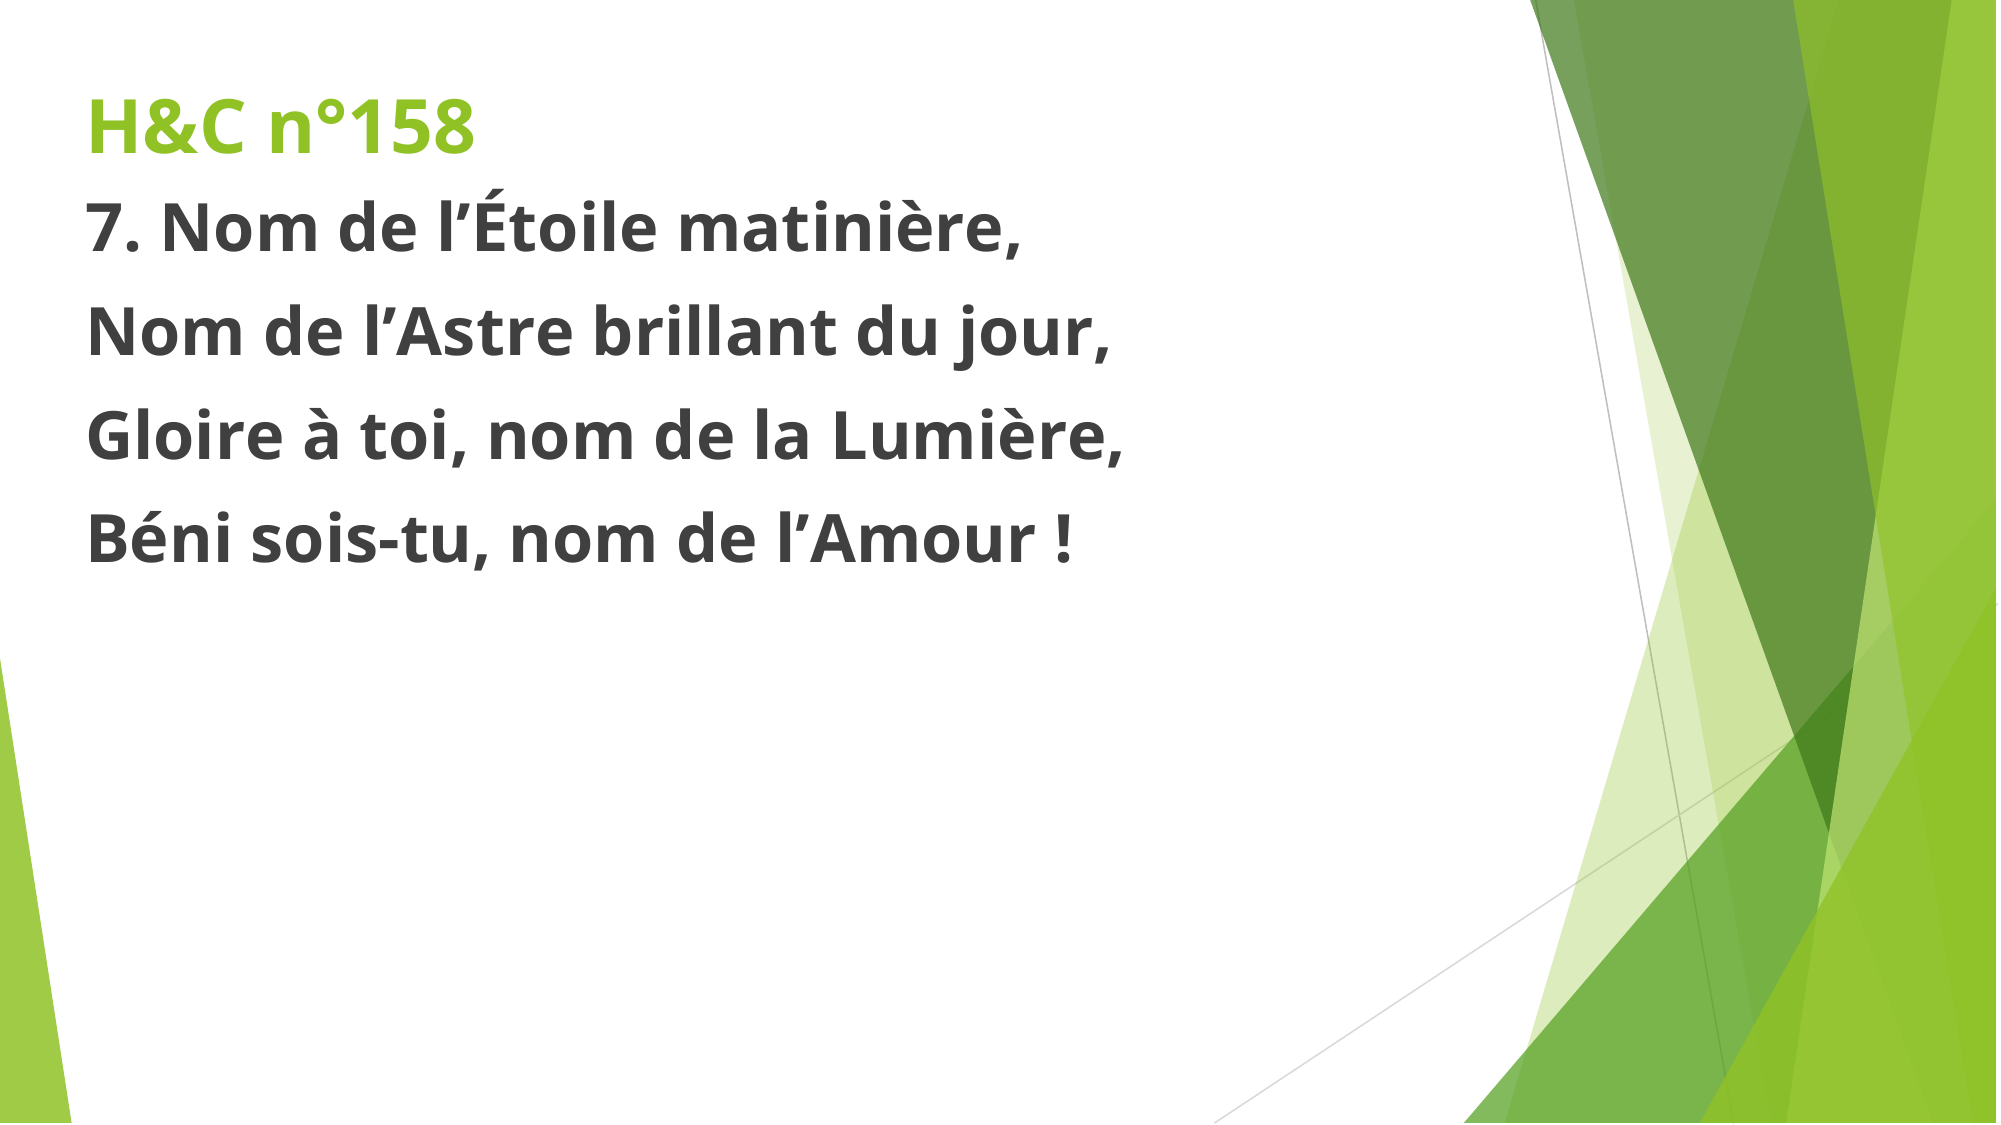

H&C n°158
7. Nom de l’Étoile matinière,
Nom de l’Astre brillant du jour,
Gloire à toi, nom de la Lumière,
Béni sois-tu, nom de l’Amour !